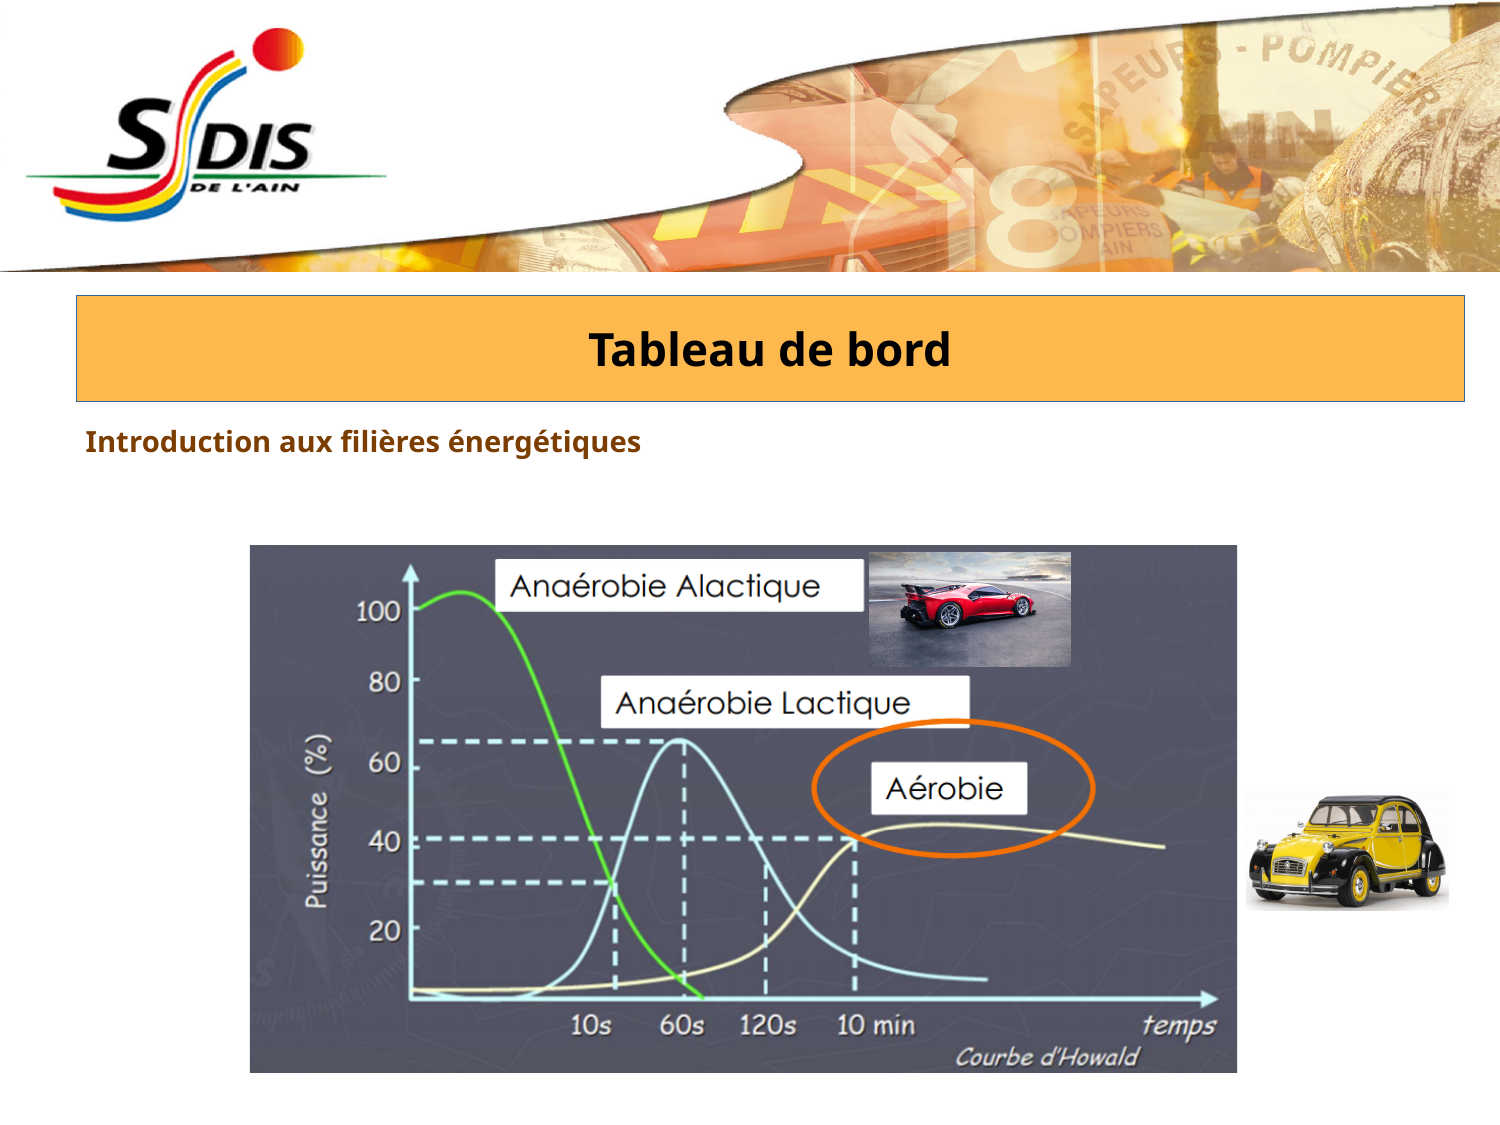

Tableau de bord
Introduction aux filières énergétiques